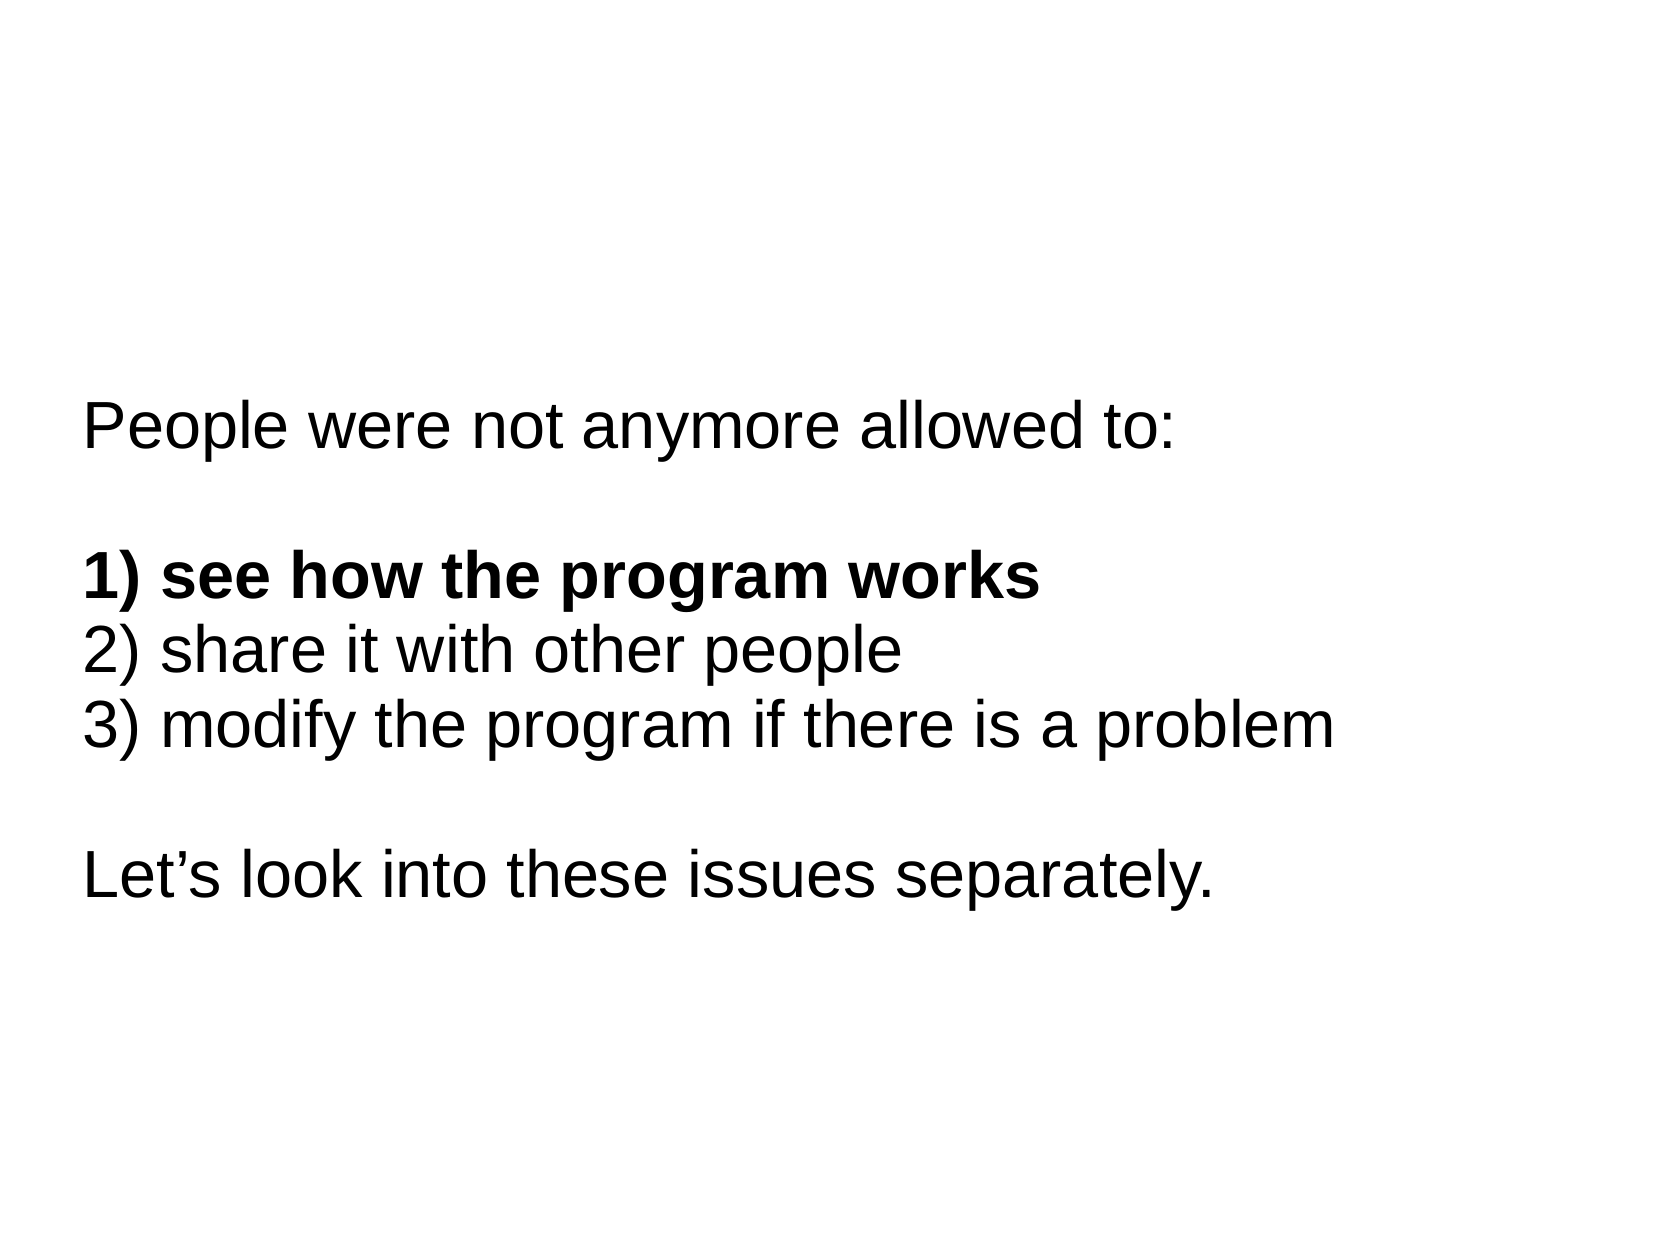

#
People were not anymore allowed to:
 see how the program works
 share it with other people
 modify the program if there is a problem
Let’s look into these issues separately.